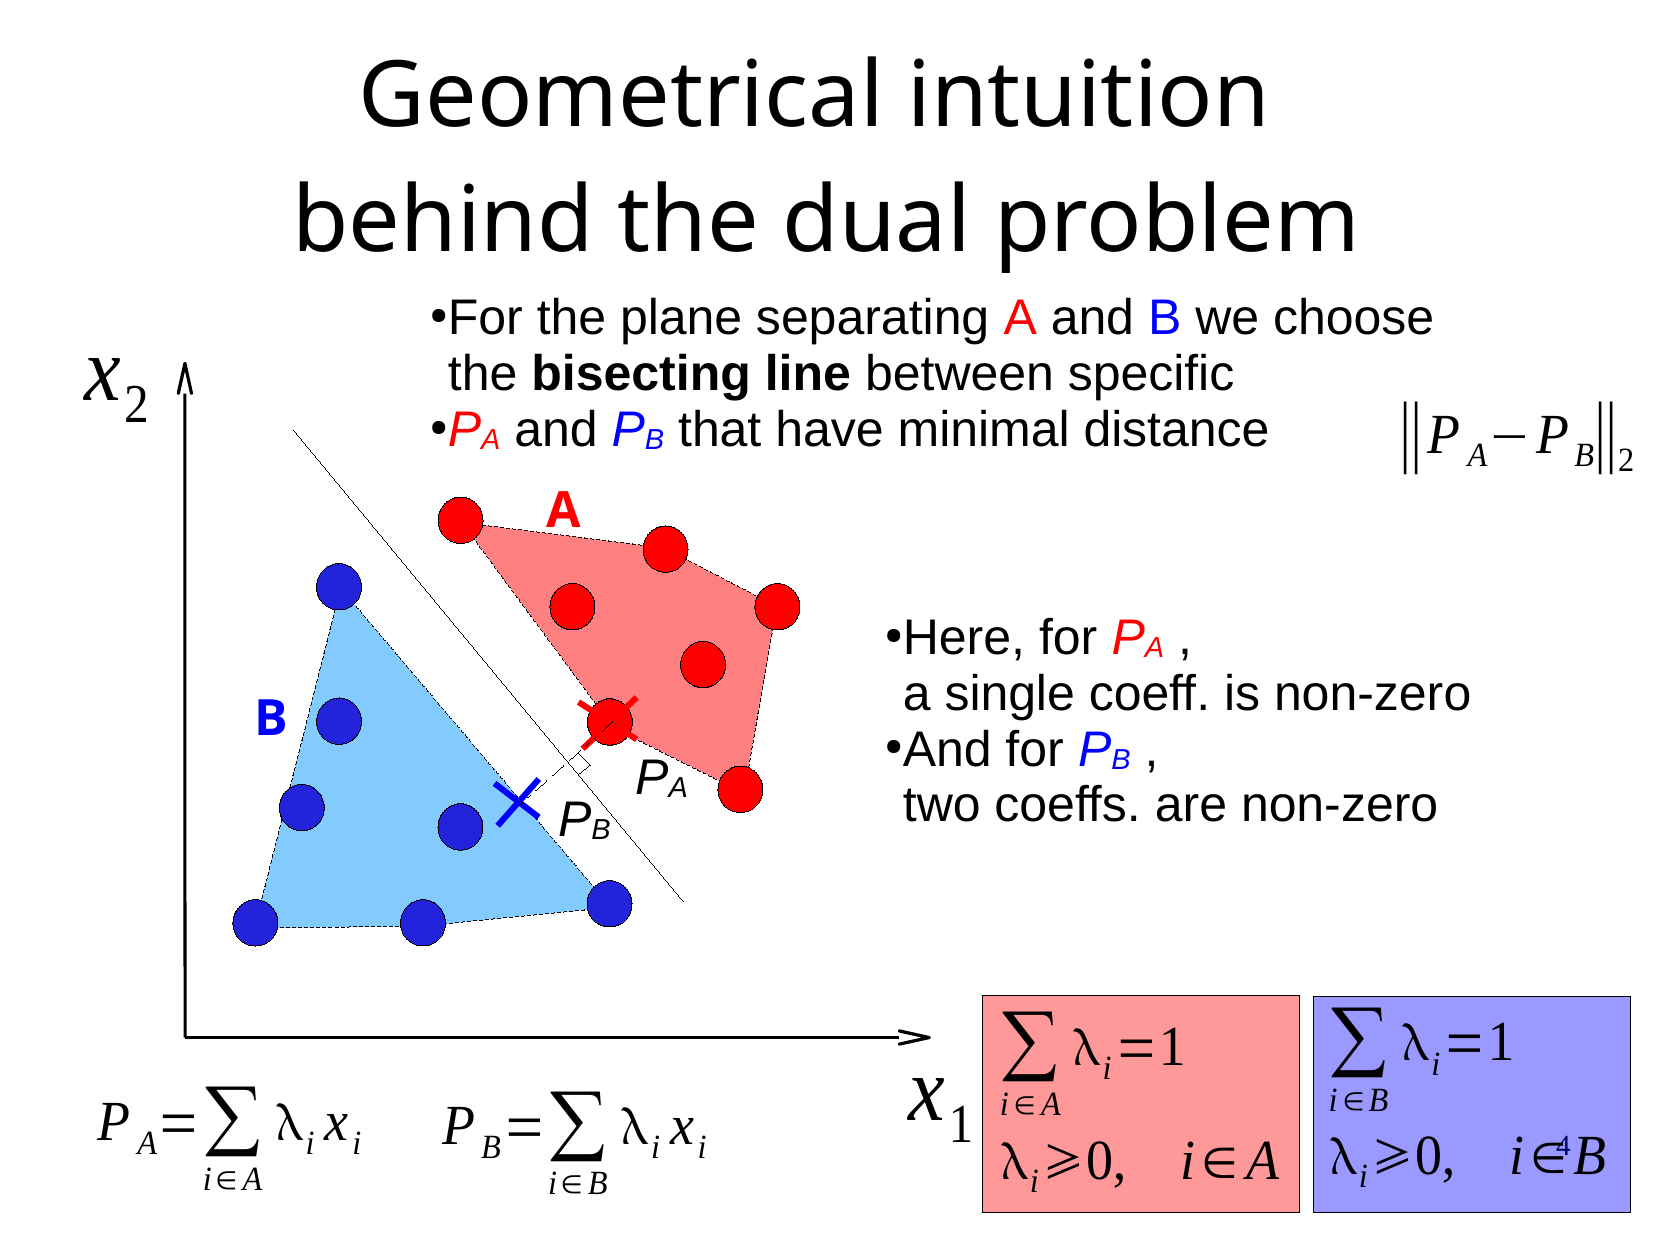

# Geometrical intuition behind the dual problem
For the plane separating A and B we choose
the bisecting line between specific
PA and PB that have minimal distance
A
Here, for PA ,
a single coeff. is non-zero
And for PB ,
two coeffs. are non-zero
B
PA
PB
4